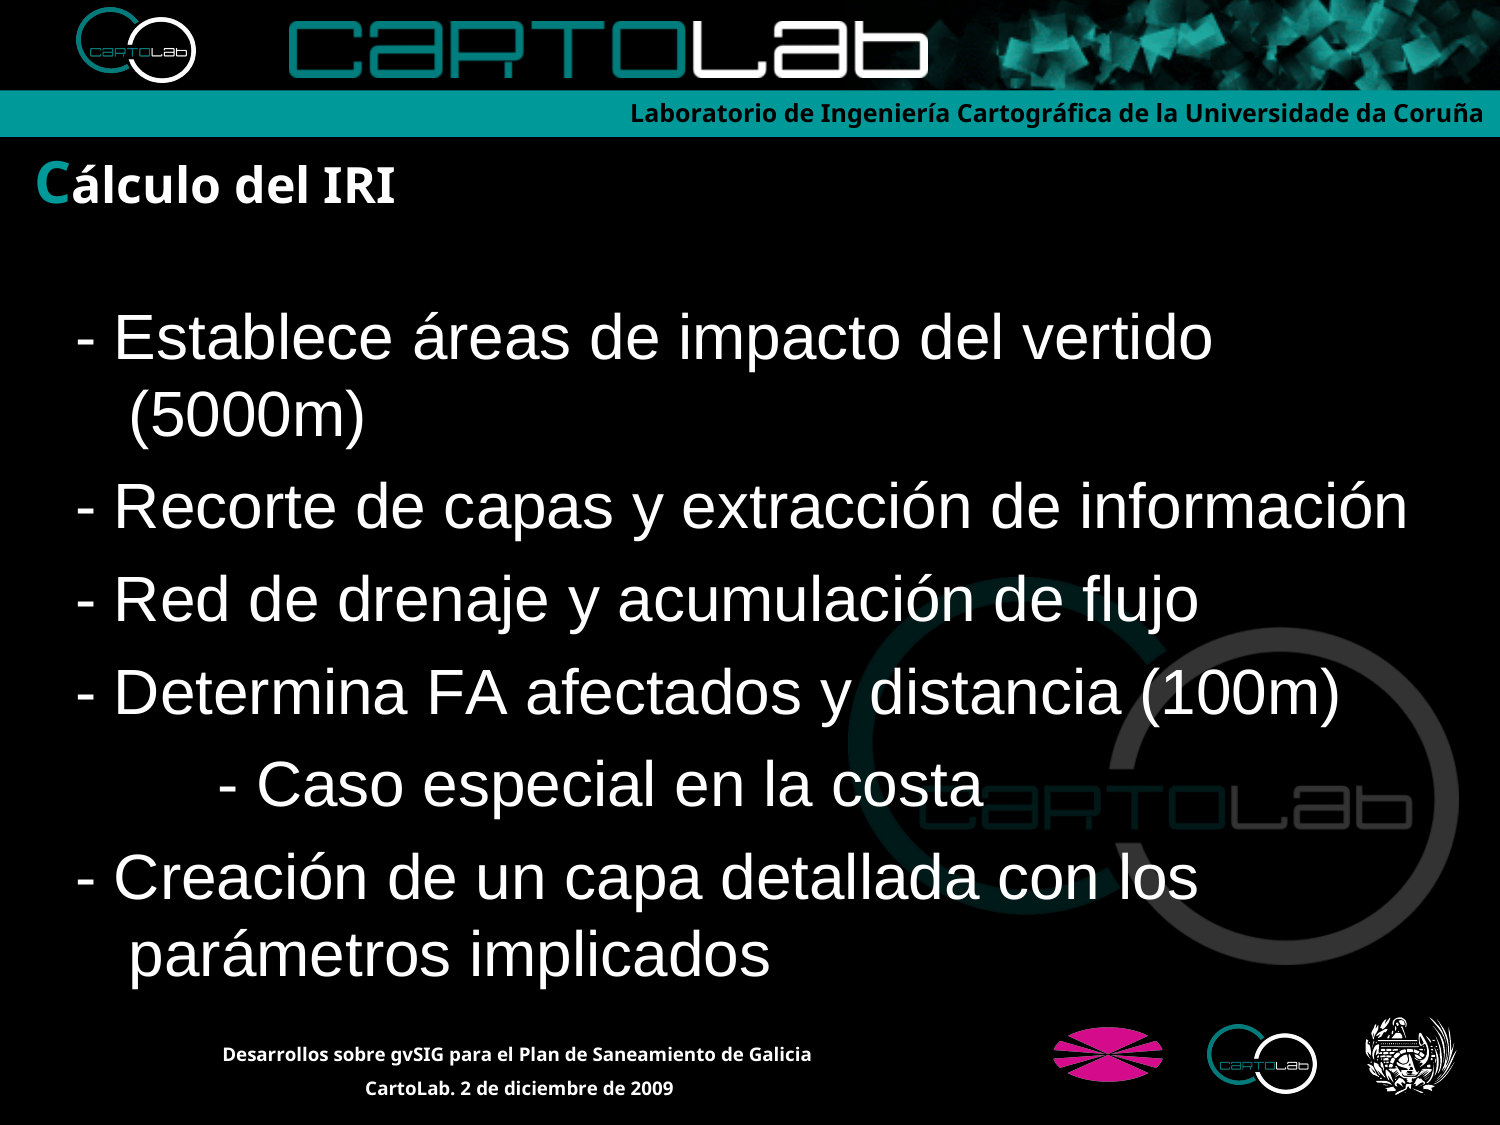

Cálculo del IRI
# - Establece áreas de impacto del vertido (5000m)
- Recorte de capas y extracción de información
- Red de drenaje y acumulación de flujo
- Determina FA afectados y distancia (100m)
 - Caso especial en la costa
- Creación de un capa detallada con los parámetros implicados